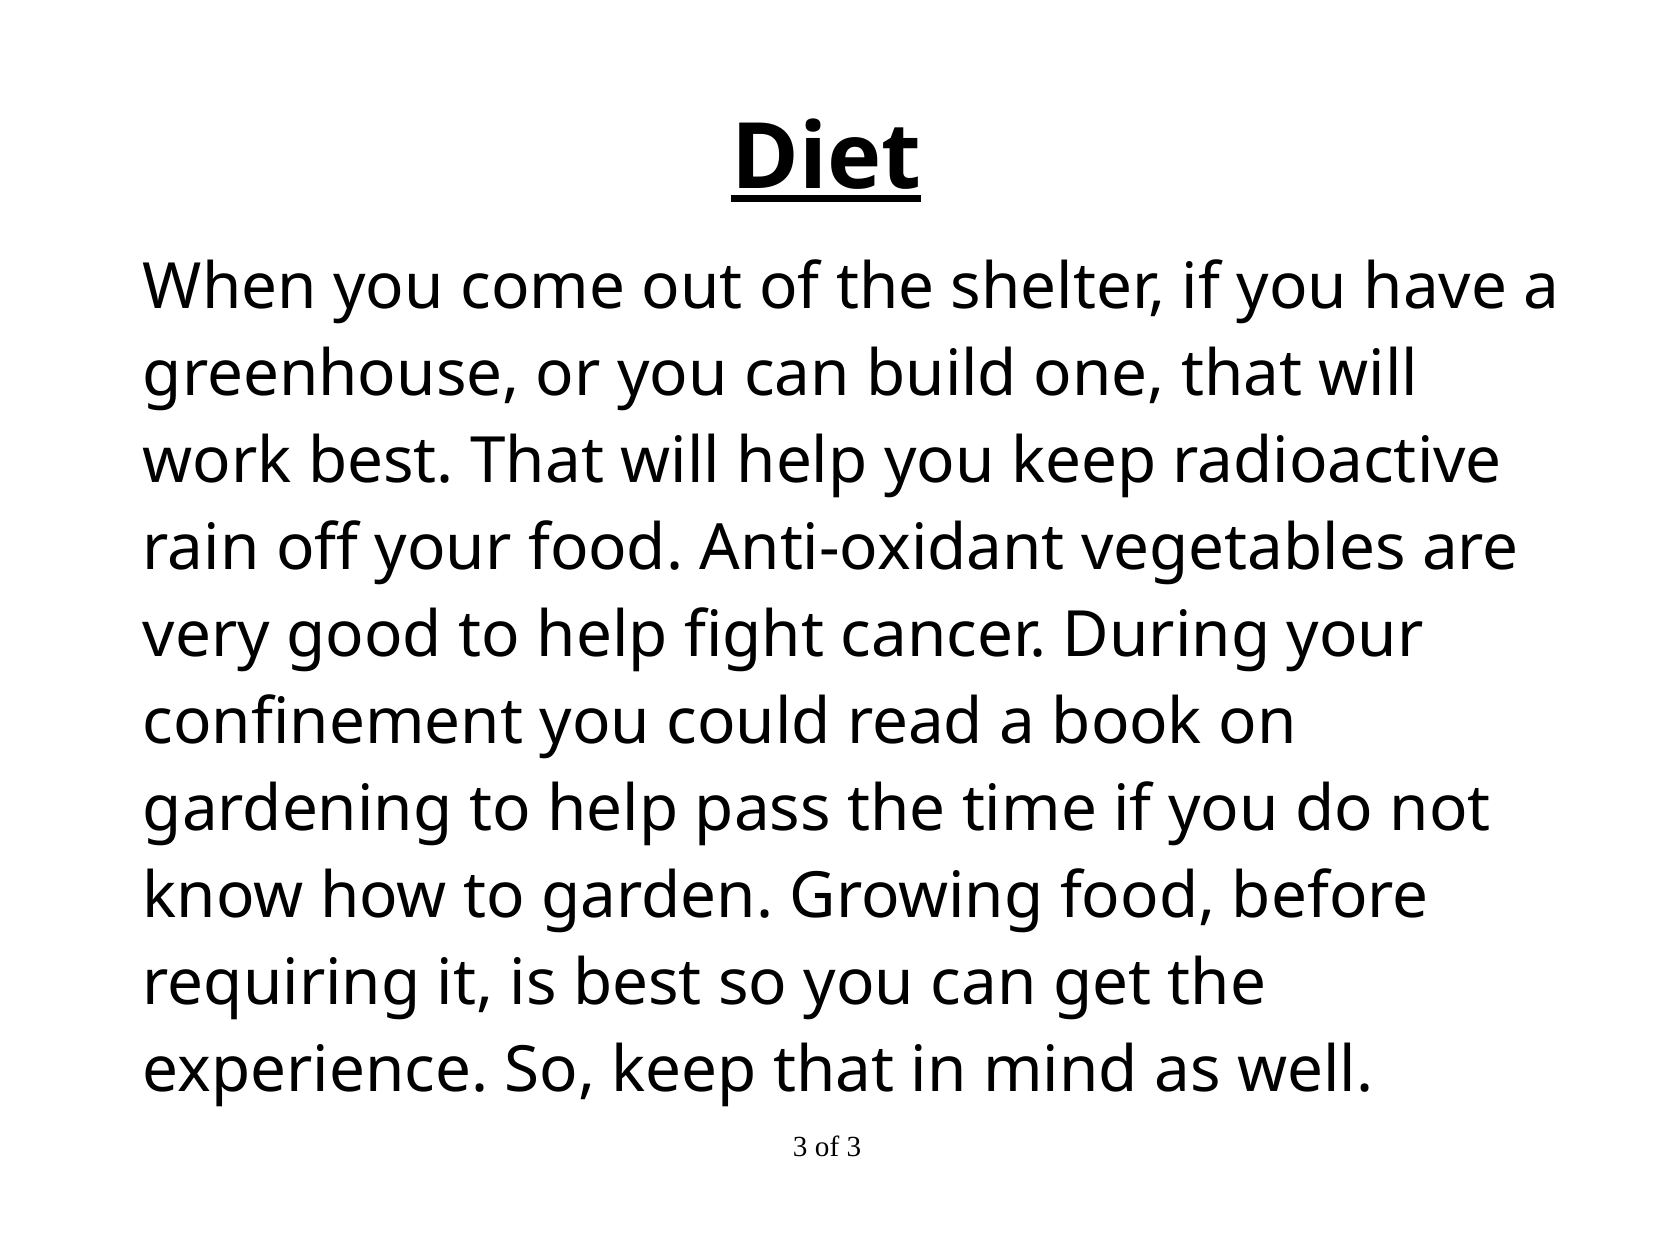

# Diet
When you come out of the shelter, if you have a greenhouse, or you can build one, that will work best. That will help you keep radioactive rain off your food. Anti-oxidant vegetables are very good to help fight cancer. During your confinement you could read a book on gardening to help pass the time if you do not know how to garden. Growing food, before requiring it, is best so you can get the experience. So, keep that in mind as well.
3 of 3